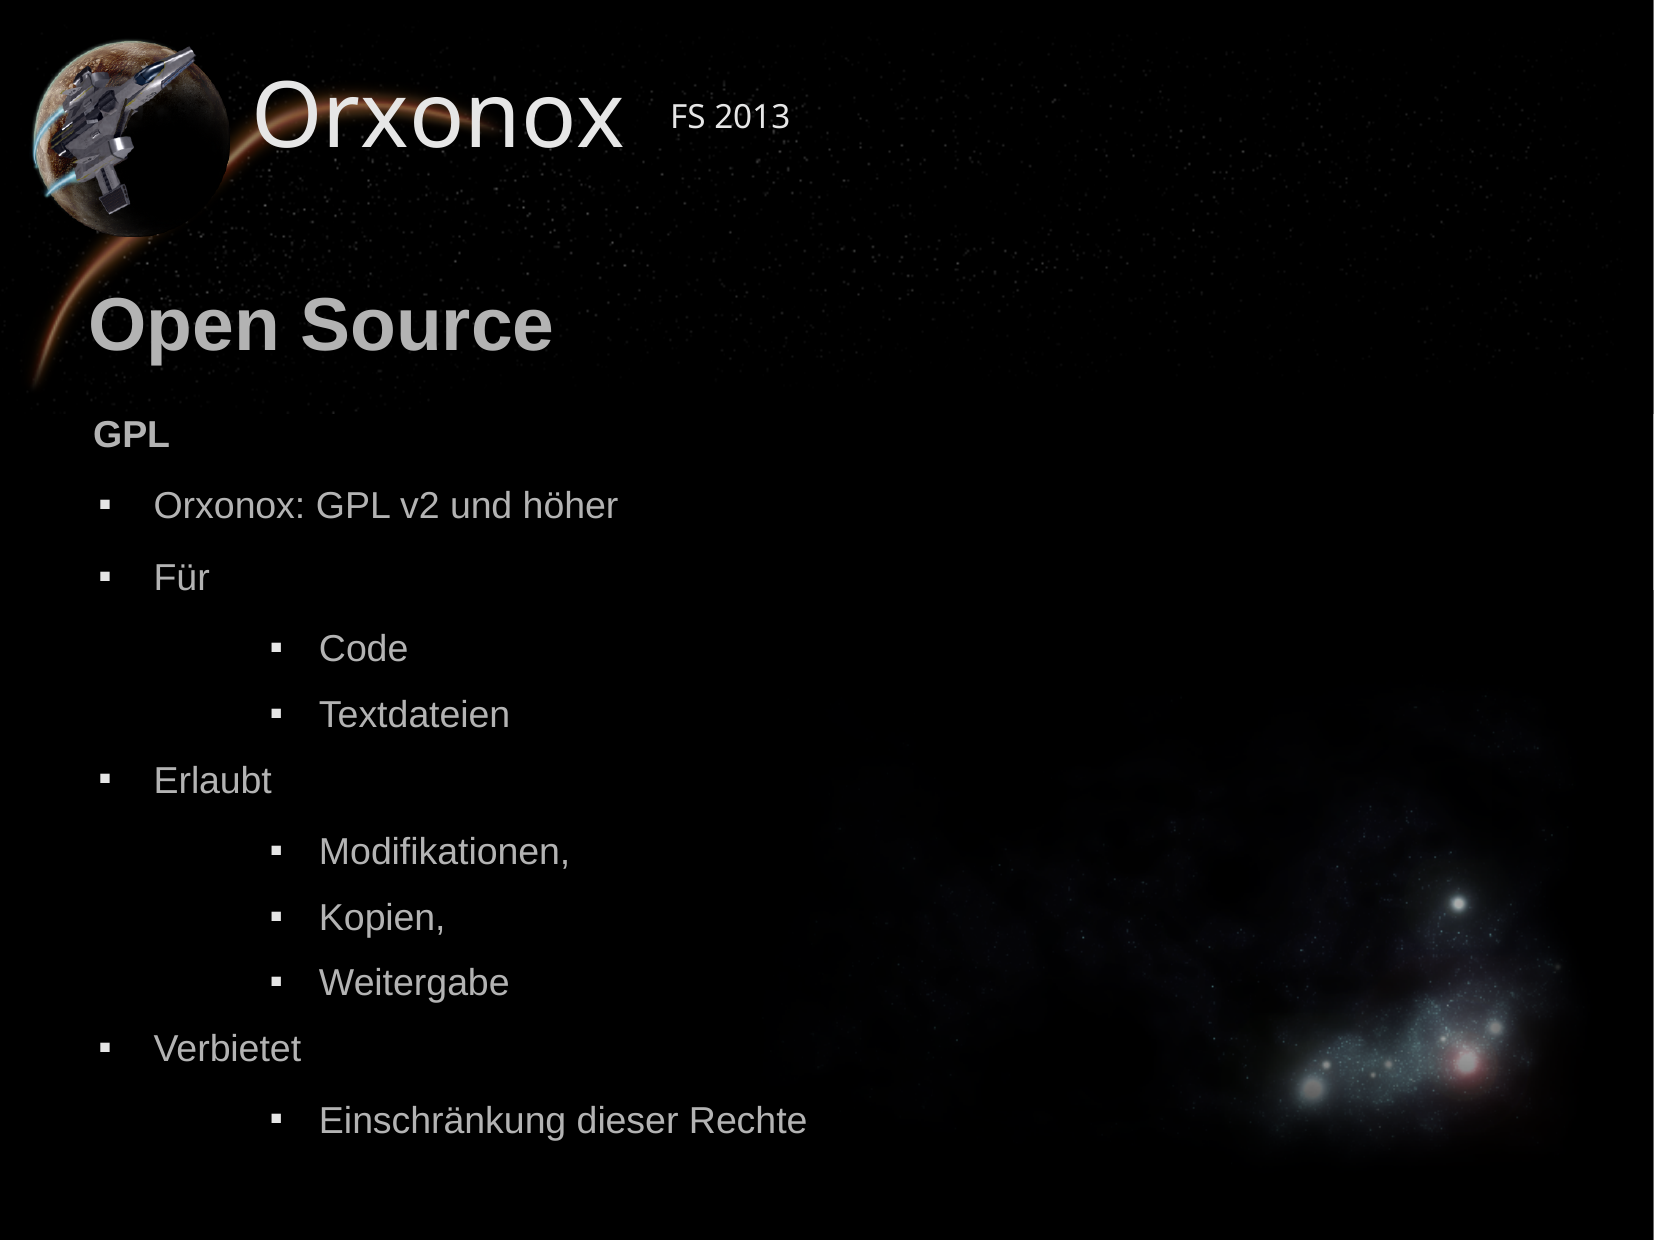

# Open Source
 GPL
Orxonox: GPL v2 und höher
Für
Code
Textdateien
Erlaubt
Modifikationen,
Kopien,
Weitergabe
Verbietet
Einschränkung dieser Rechte